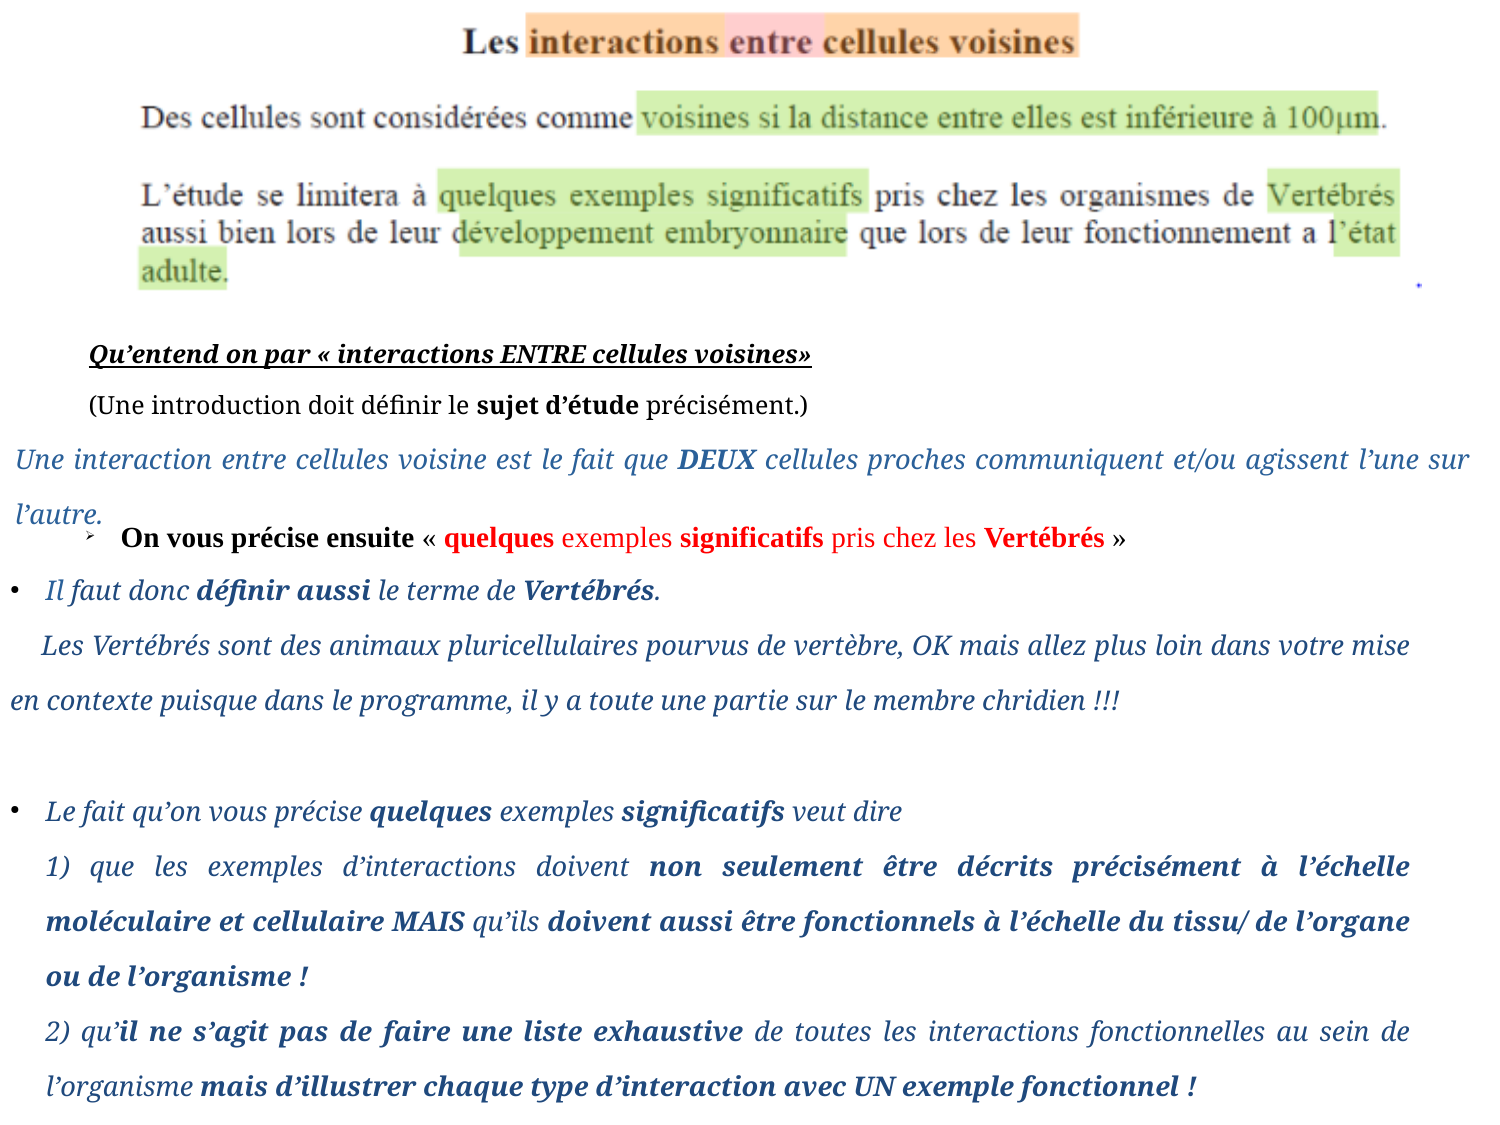

Qu’entend on par « interactions ENTRE cellules voisines»
	(Une introduction doit définir le sujet d’étude précisément.)
Une interaction entre cellules voisine est le fait que DEUX cellules proches communiquent et/ou agissent l’une sur l’autre.
On vous précise ensuite « quelques exemples significatifs pris chez les Vertébrés »
Il faut donc définir aussi le terme de Vertébrés.
 Les Vertébrés sont des animaux pluricellulaires pourvus de vertèbre, OK mais allez plus loin dans votre mise en contexte puisque dans le programme, il y a toute une partie sur le membre chridien !!!
Le fait qu’on vous précise quelques exemples significatifs veut dire
1) que les exemples d’interactions doivent non seulement être décrits précisément à l’échelle moléculaire et cellulaire MAIS qu’ils doivent aussi être fonctionnels à l’échelle du tissu/ de l’organe ou de l’organisme !
2) qu’il ne s’agit pas de faire une liste exhaustive de toutes les interactions fonctionnelles au sein de l’organisme mais d’illustrer chaque type d’interaction avec UN exemple fonctionnel !
Enfin, on vous invite à prendre ces exemples aussi bien au stade du DE que chez l’organisme adulte.